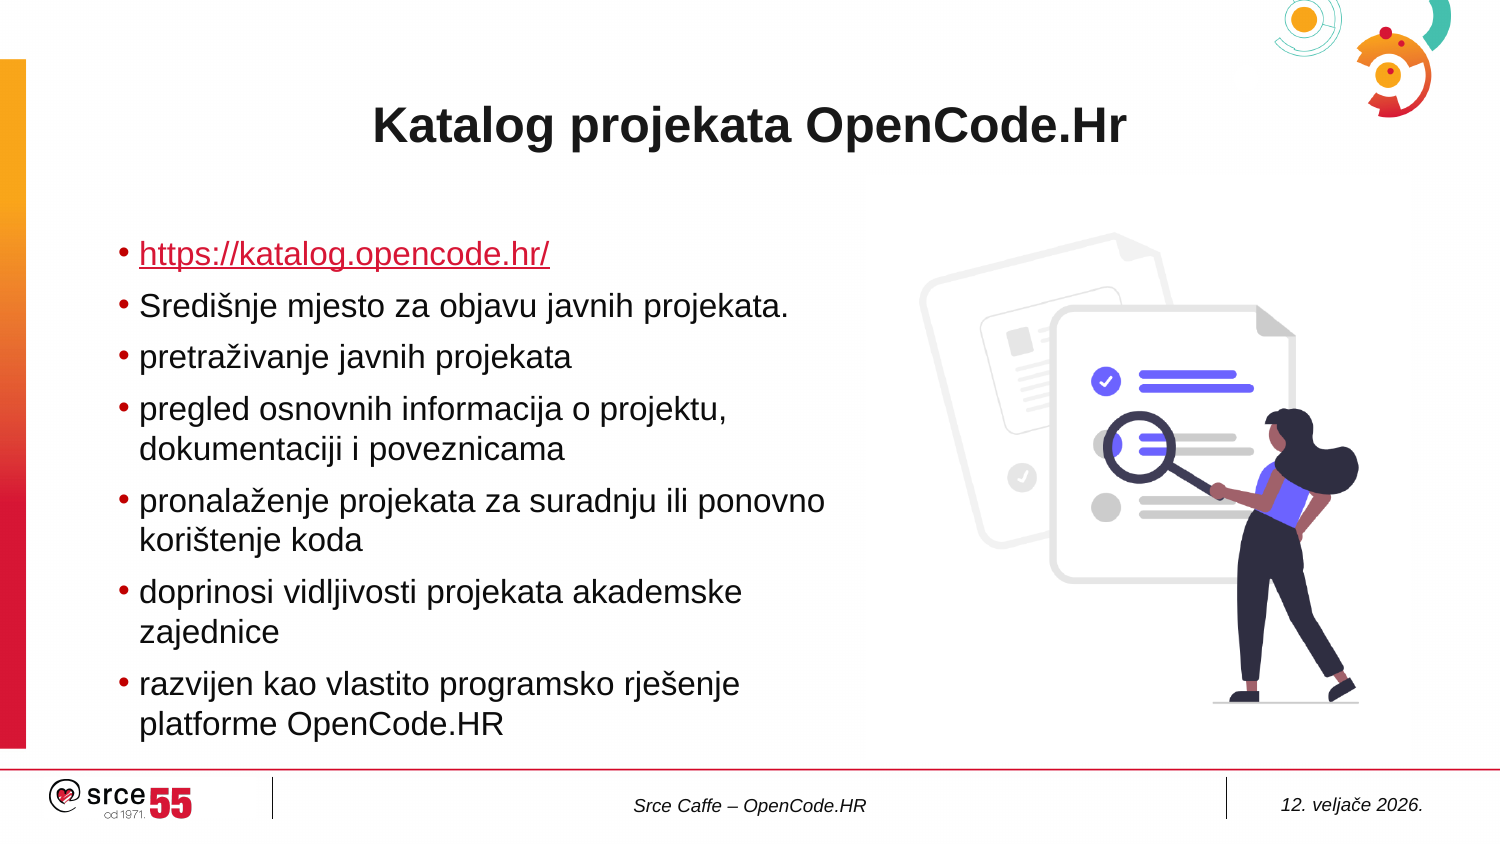

# Katalog projekata OpenCode.Hr
https://katalog.opencode.hr/
Središnje mjesto za objavu javnih projekata.
pretraživanje javnih projekata
pregled osnovnih informacija o projektu, dokumentaciji i poveznicama
pronalaženje projekata za suradnju ili ponovno korištenje koda
doprinosi vidljivosti projekata akademske zajednice
razvijen kao vlastito programsko rješenje platforme OpenCode.HR
12. veljače 2026.
Srce Caffe – OpenCode.HR